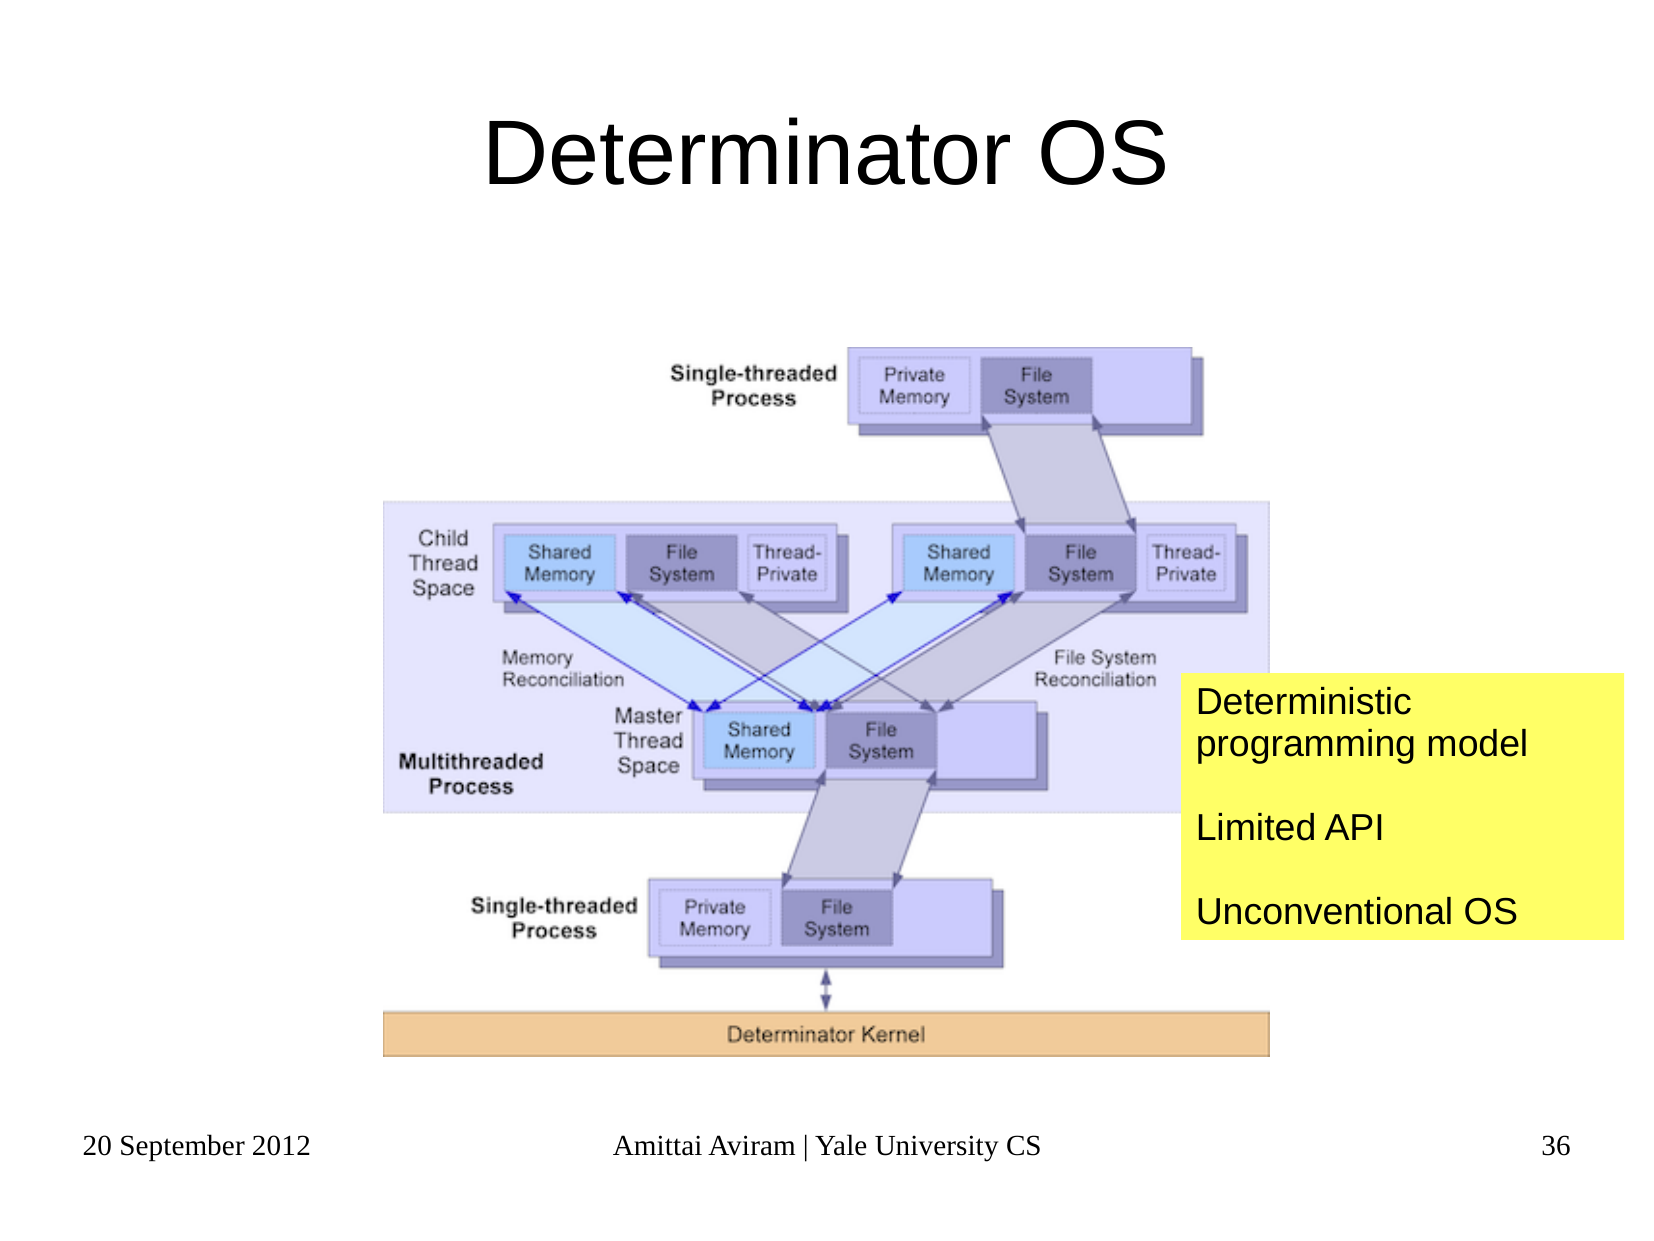

# Determinator OS
Deterministic programming model
Limited API
Unconventional OS
36